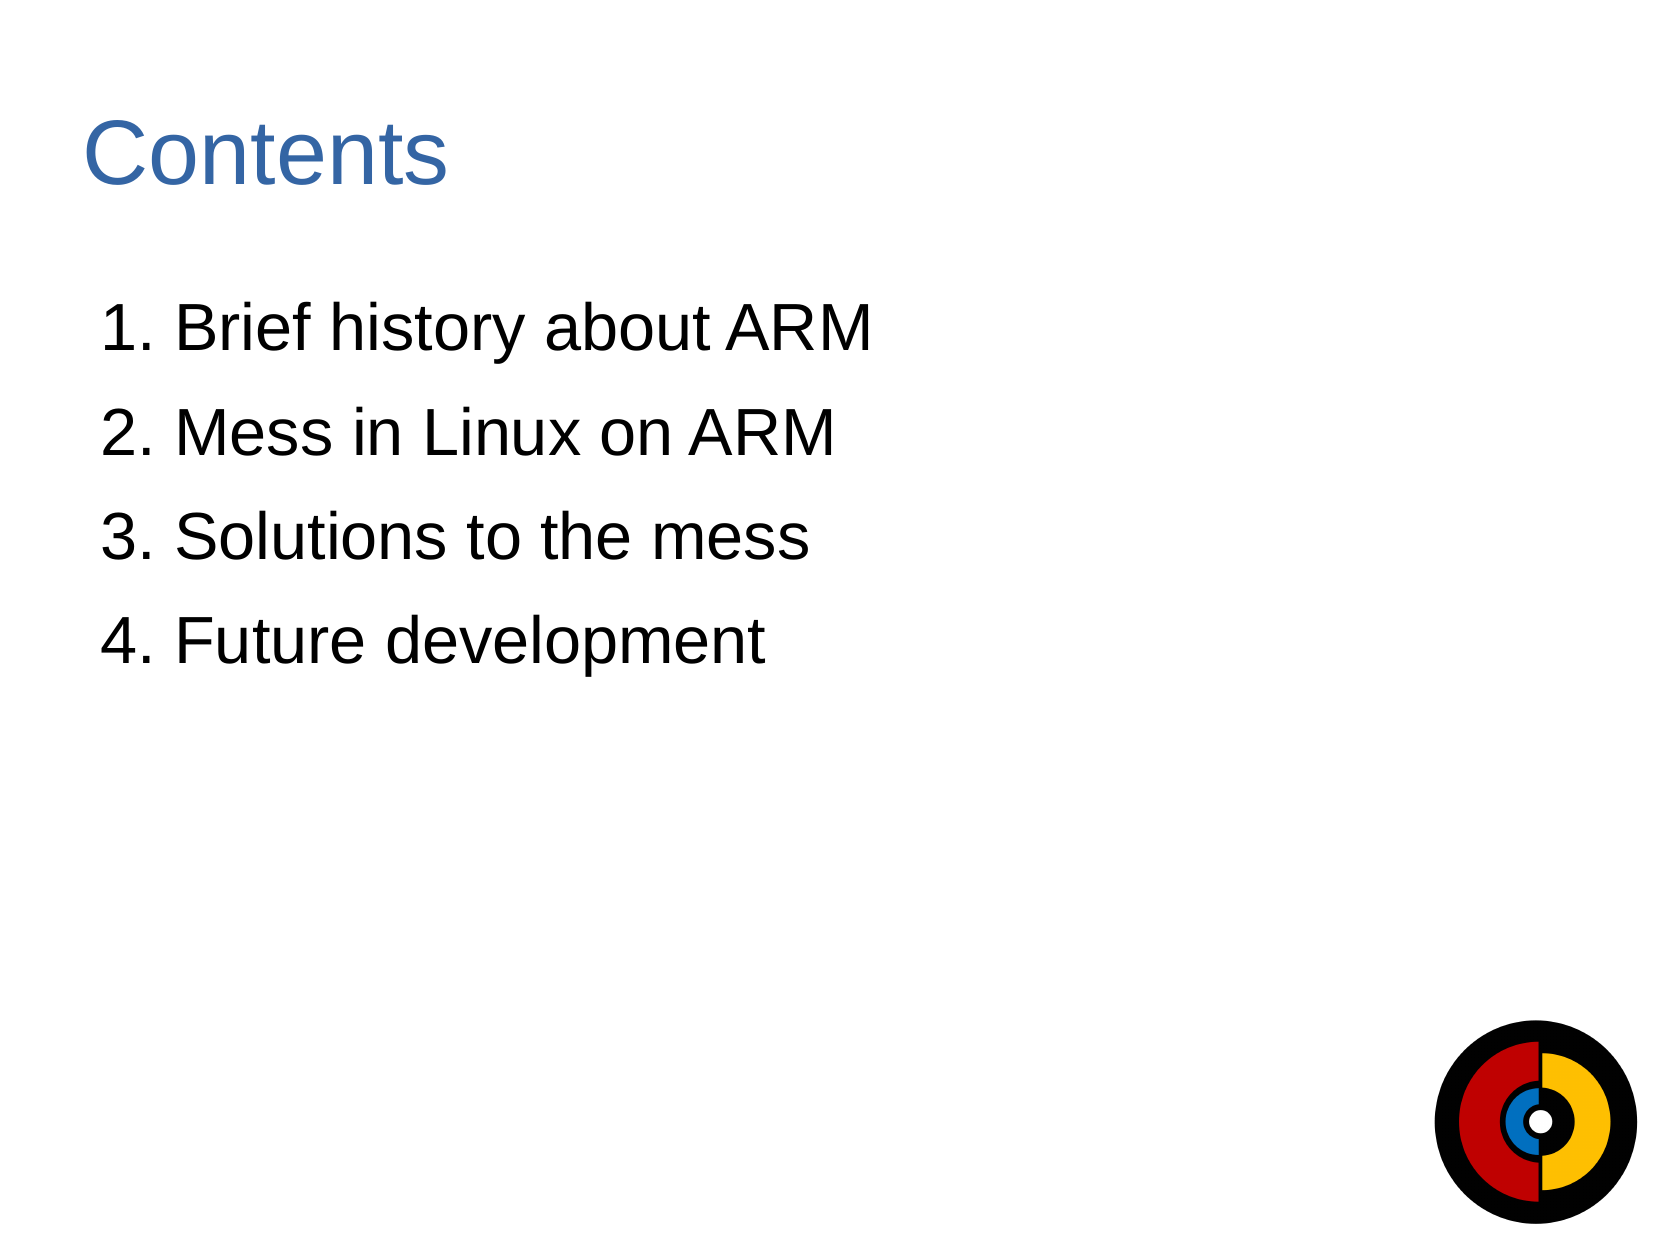

# Contents
 Brief history about ARM
 Mess in Linux on ARM
 Solutions to the mess
 Future development